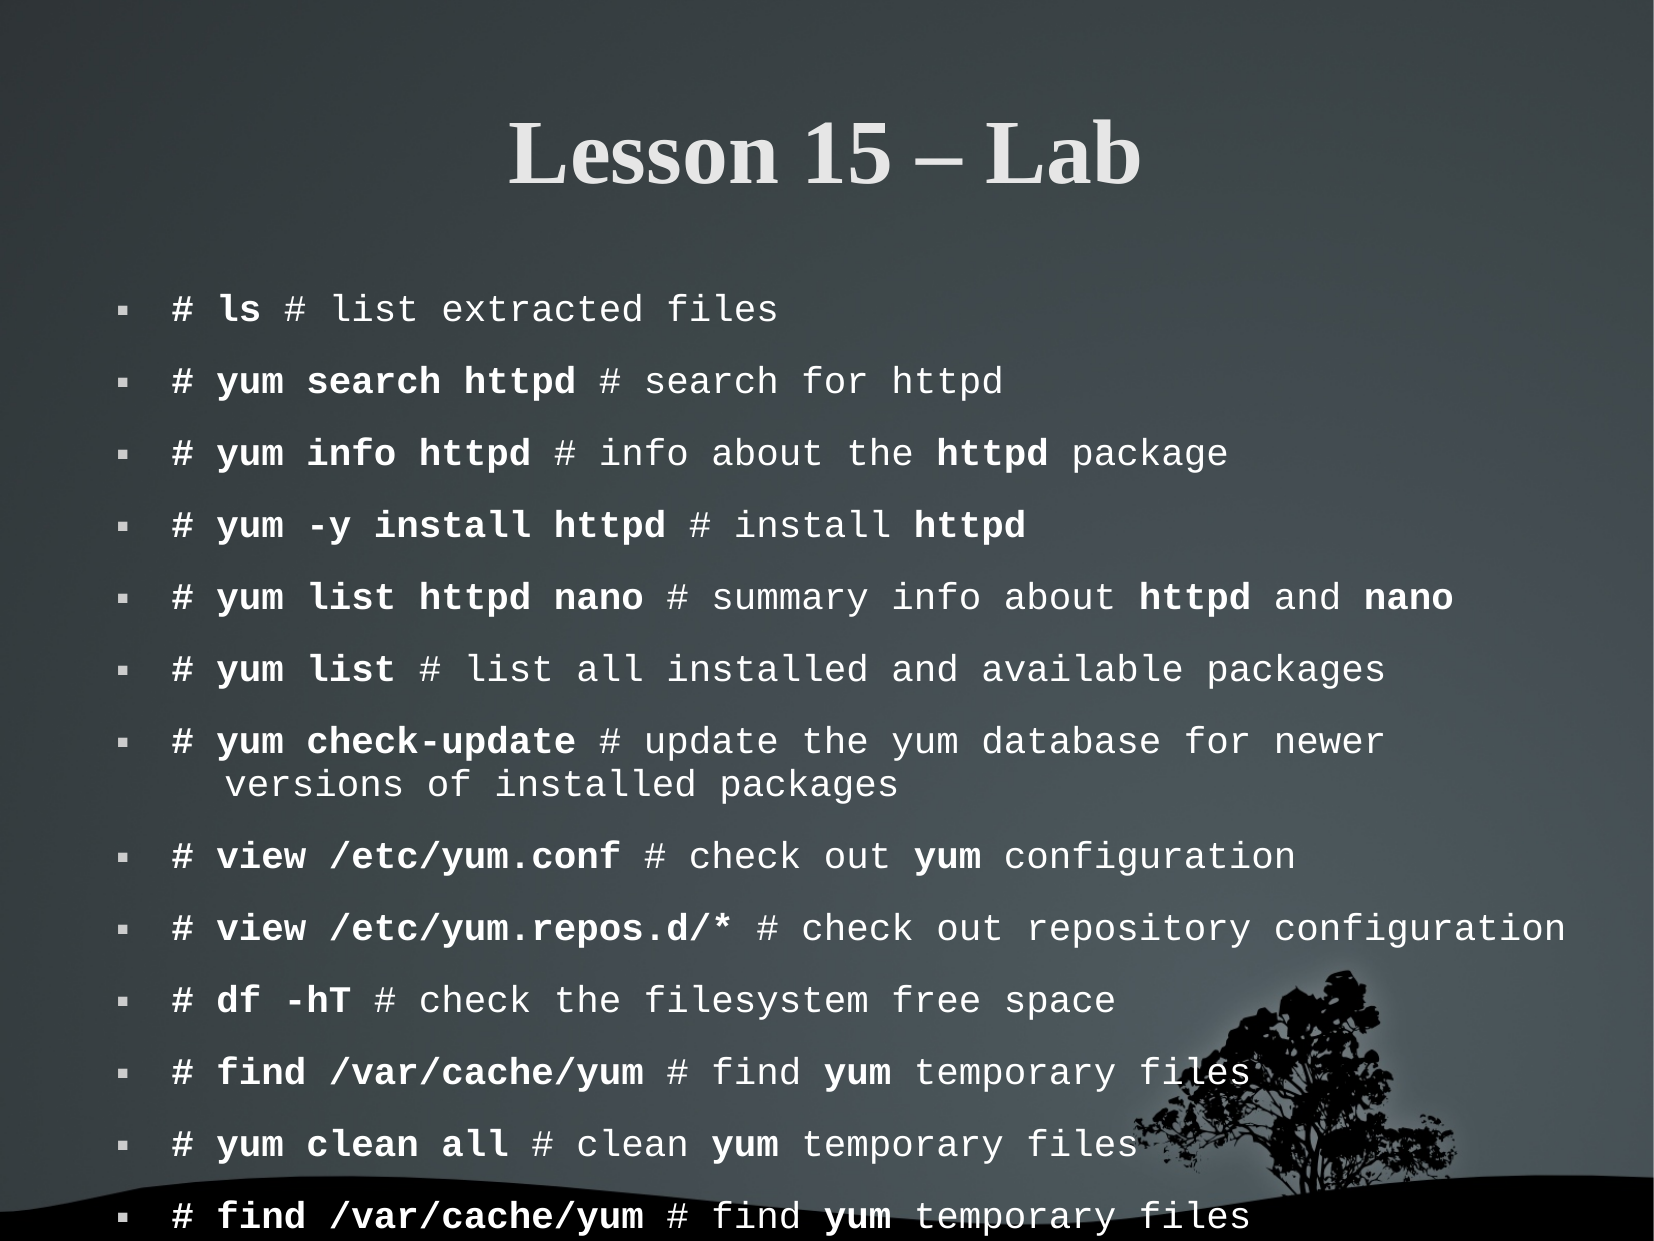

Lesson 15 – Lab
# # ls # list extracted files
# yum search httpd # search for httpd
# yum info httpd # info about the httpd package
# yum -y install httpd # install httpd
# yum list httpd nano # summary info about httpd and nano
# yum list # list all installed and available packages
# yum check-update # update the yum database for newer versions of installed packages
# view /etc/yum.conf # check out yum configuration
# view /etc/yum.repos.d/* # check out repository configuration
# df -hT # check the filesystem free space
# find /var/cache/yum # find yum temporary files
# yum clean all # clean yum temporary files
# find /var/cache/yum # find yum temporary files
# df -hT # check the filesystem free space again
# yum update # answer n